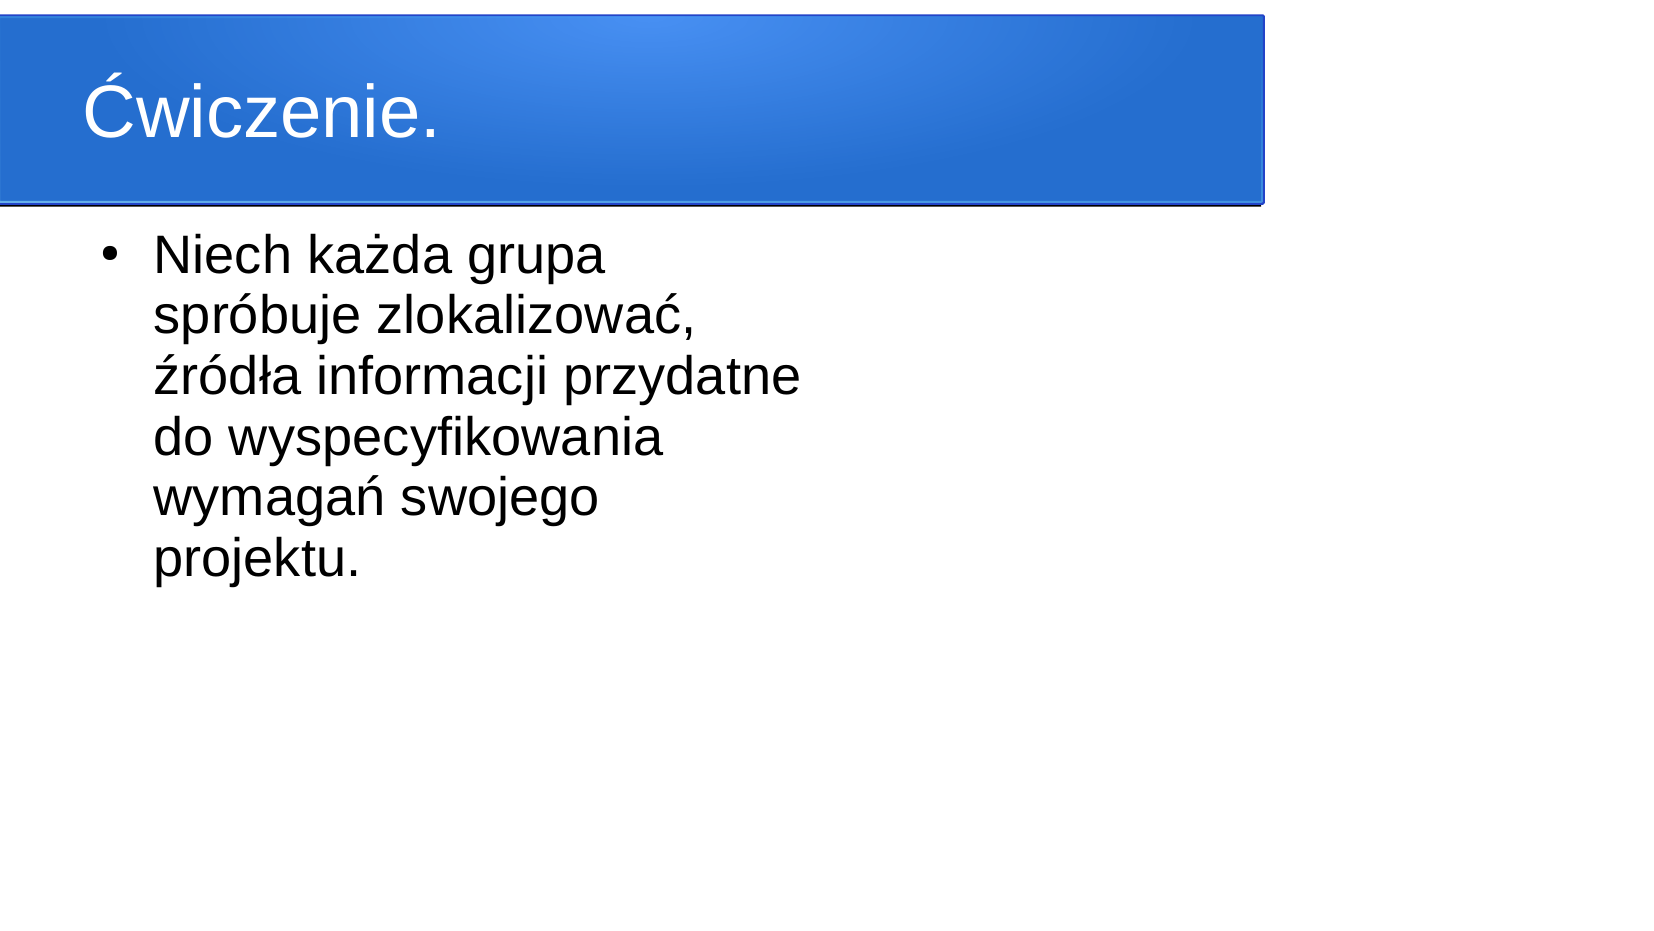

# Ćwiczenie.
Niech każda grupa spróbuje zlokalizować, źródła informacji przydatne do wyspecyfikowania wymagań swojego projektu.